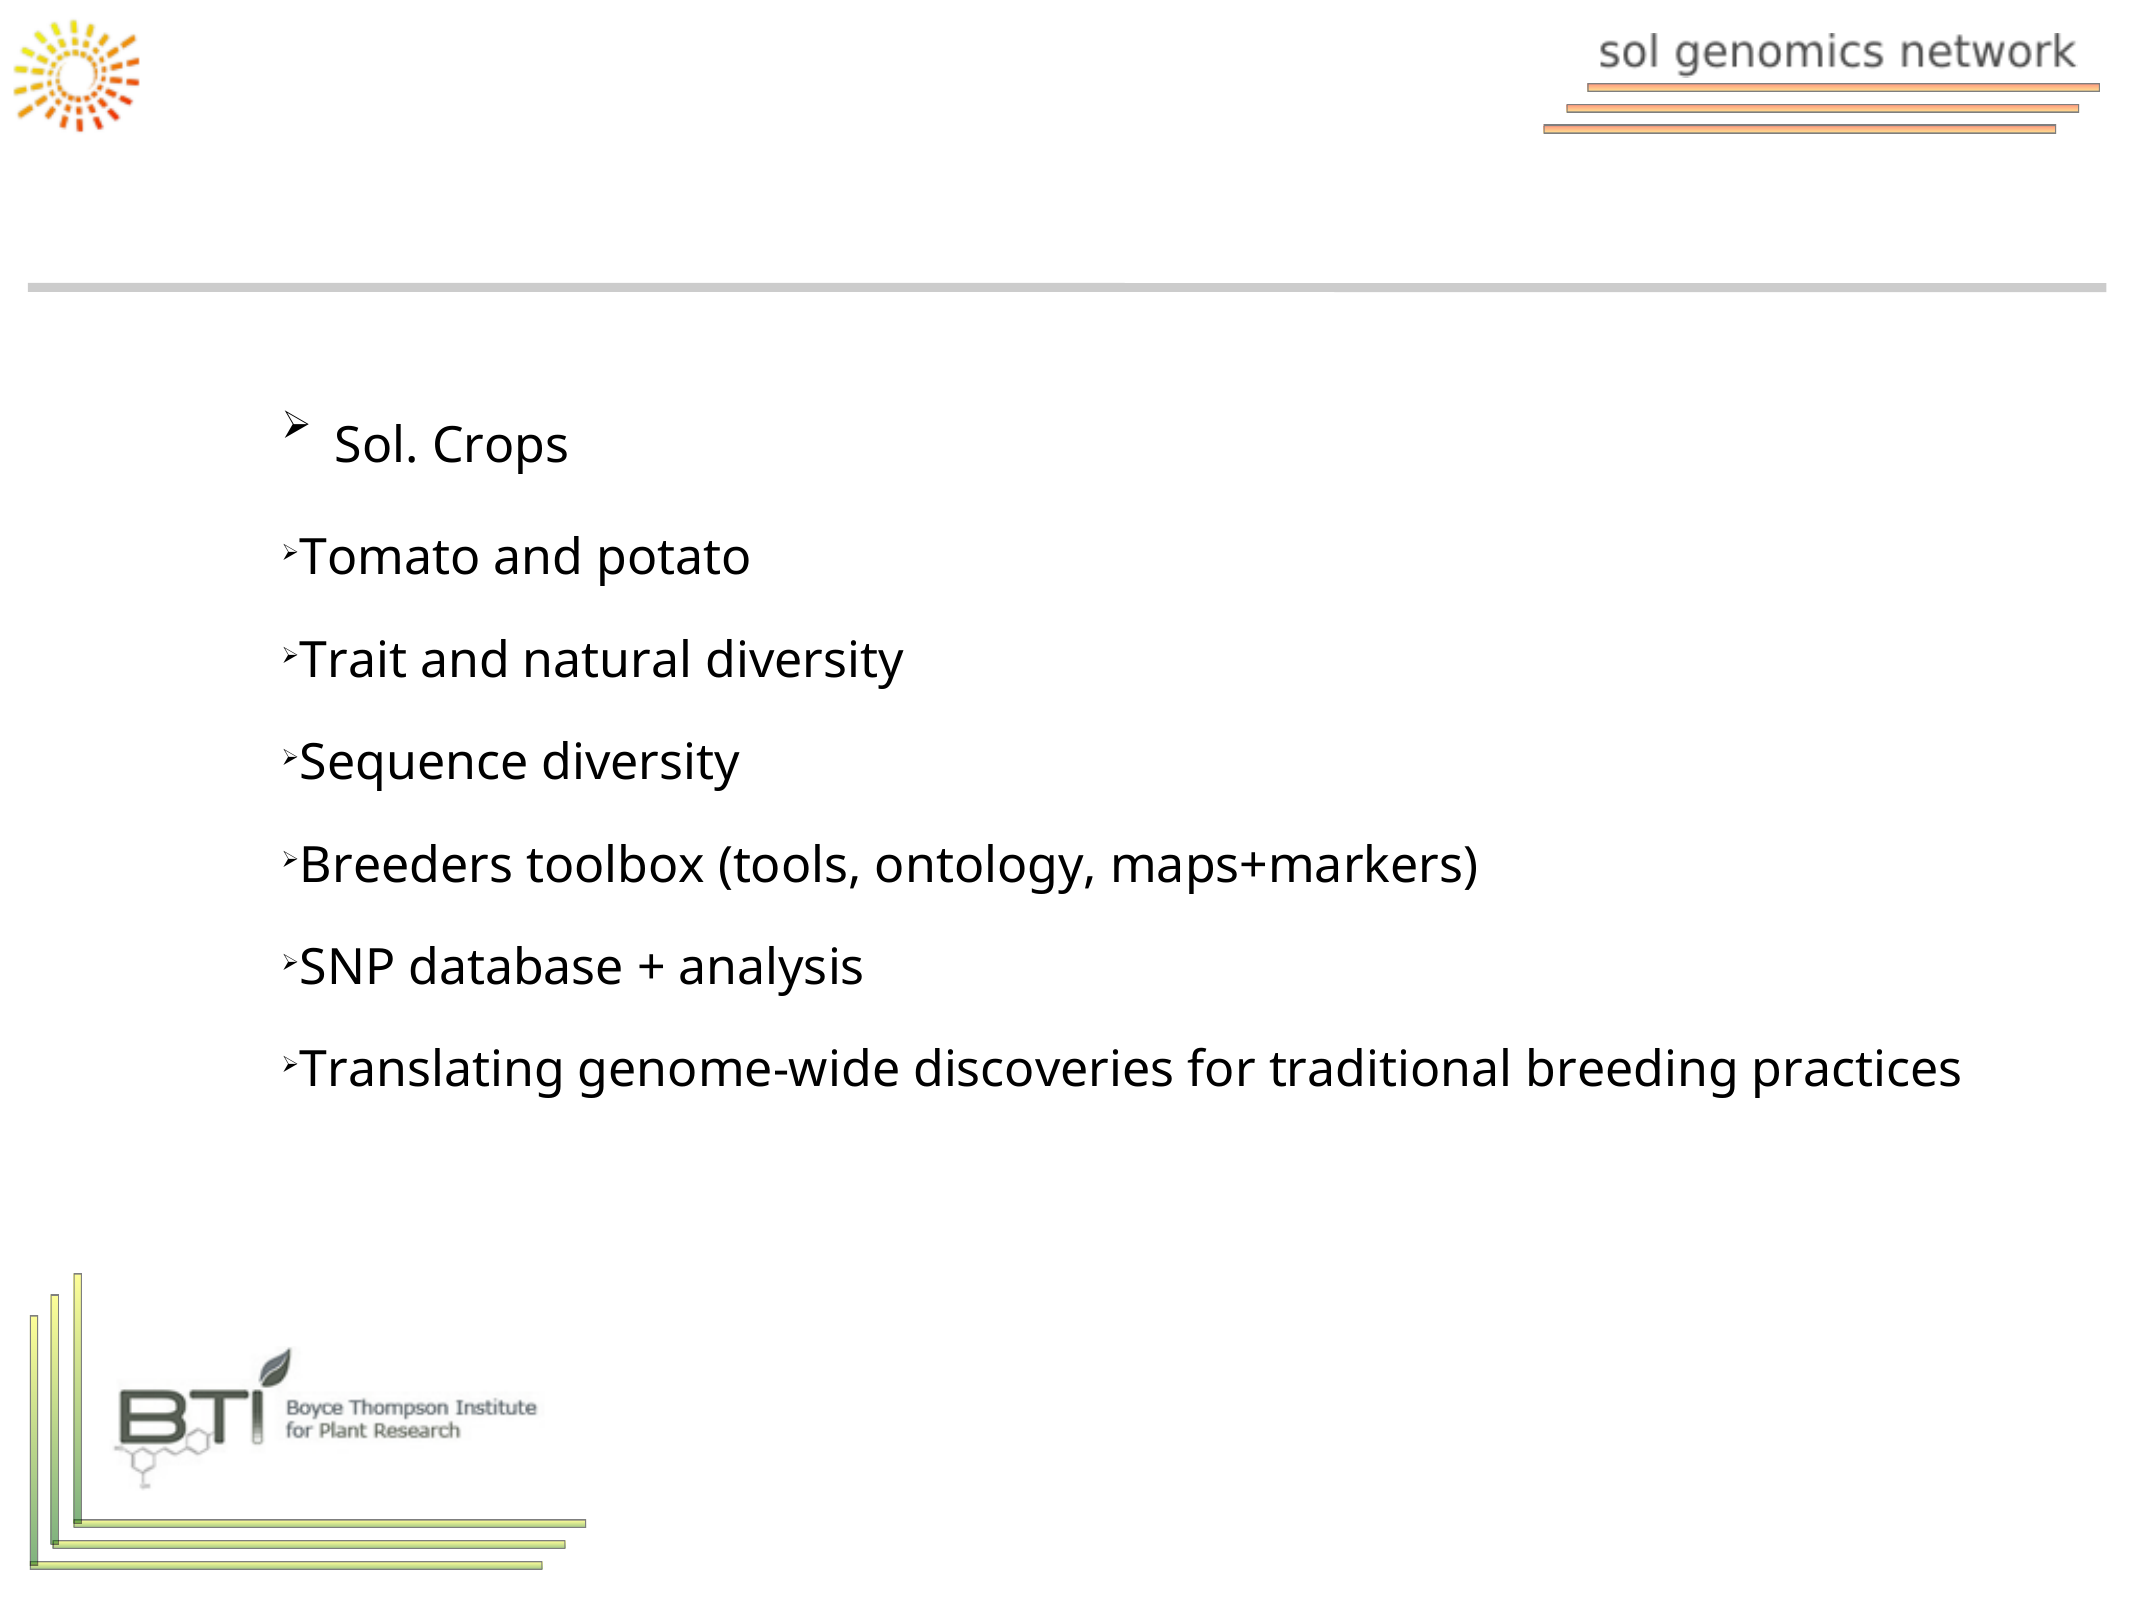

Sol. Crops
Tomato and potato
Trait and natural diversity
Sequence diversity
Breeders toolbox (tools, ontology, maps+markers)
SNP database + analysis
Translating genome-wide discoveries for traditional breeding practices